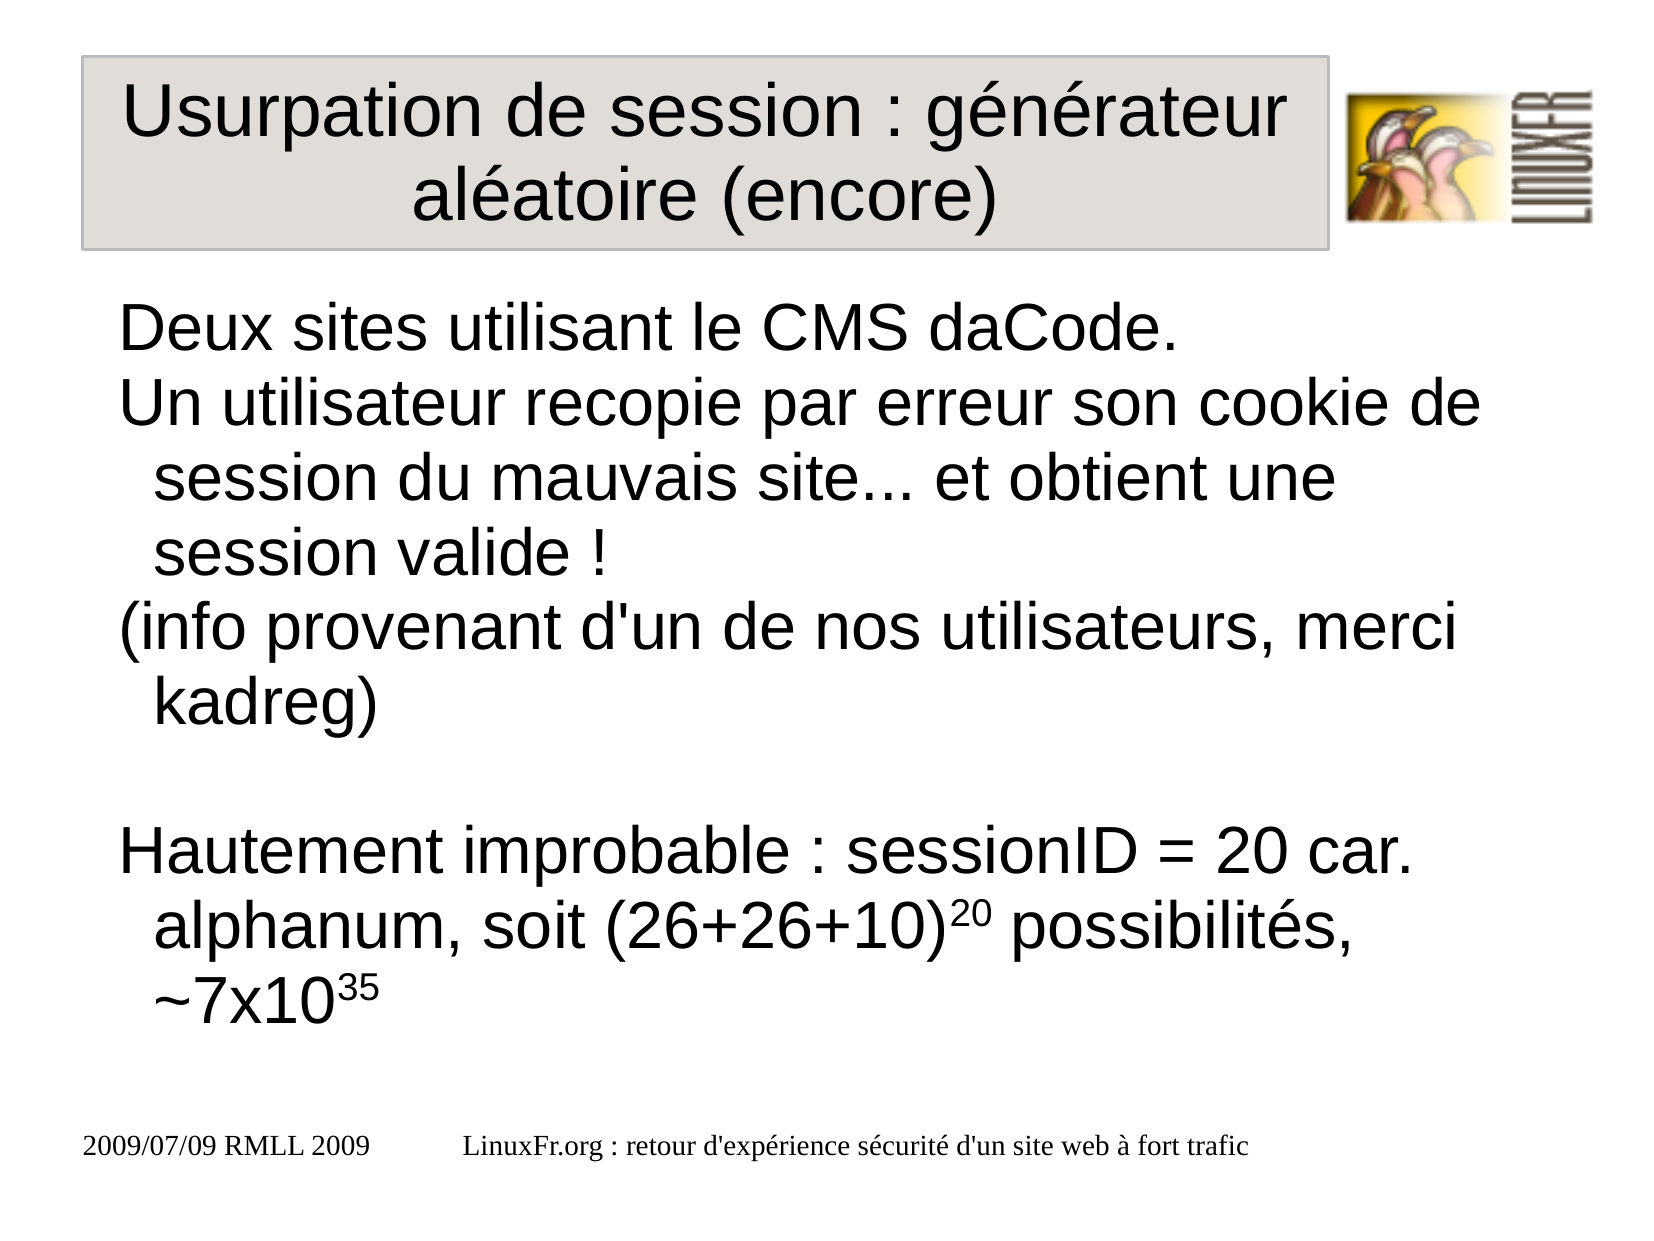

# Usurpation de session : générateur aléatoire (encore)
Deux sites utilisant le CMS daCode.
Un utilisateur recopie par erreur son cookie de session du mauvais site... et obtient une session valide !
(info provenant d'un de nos utilisateurs, merci kadreg)
Hautement improbable : sessionID = 20 car. alphanum, soit (26+26+10)20 possibilités, ~7x1035